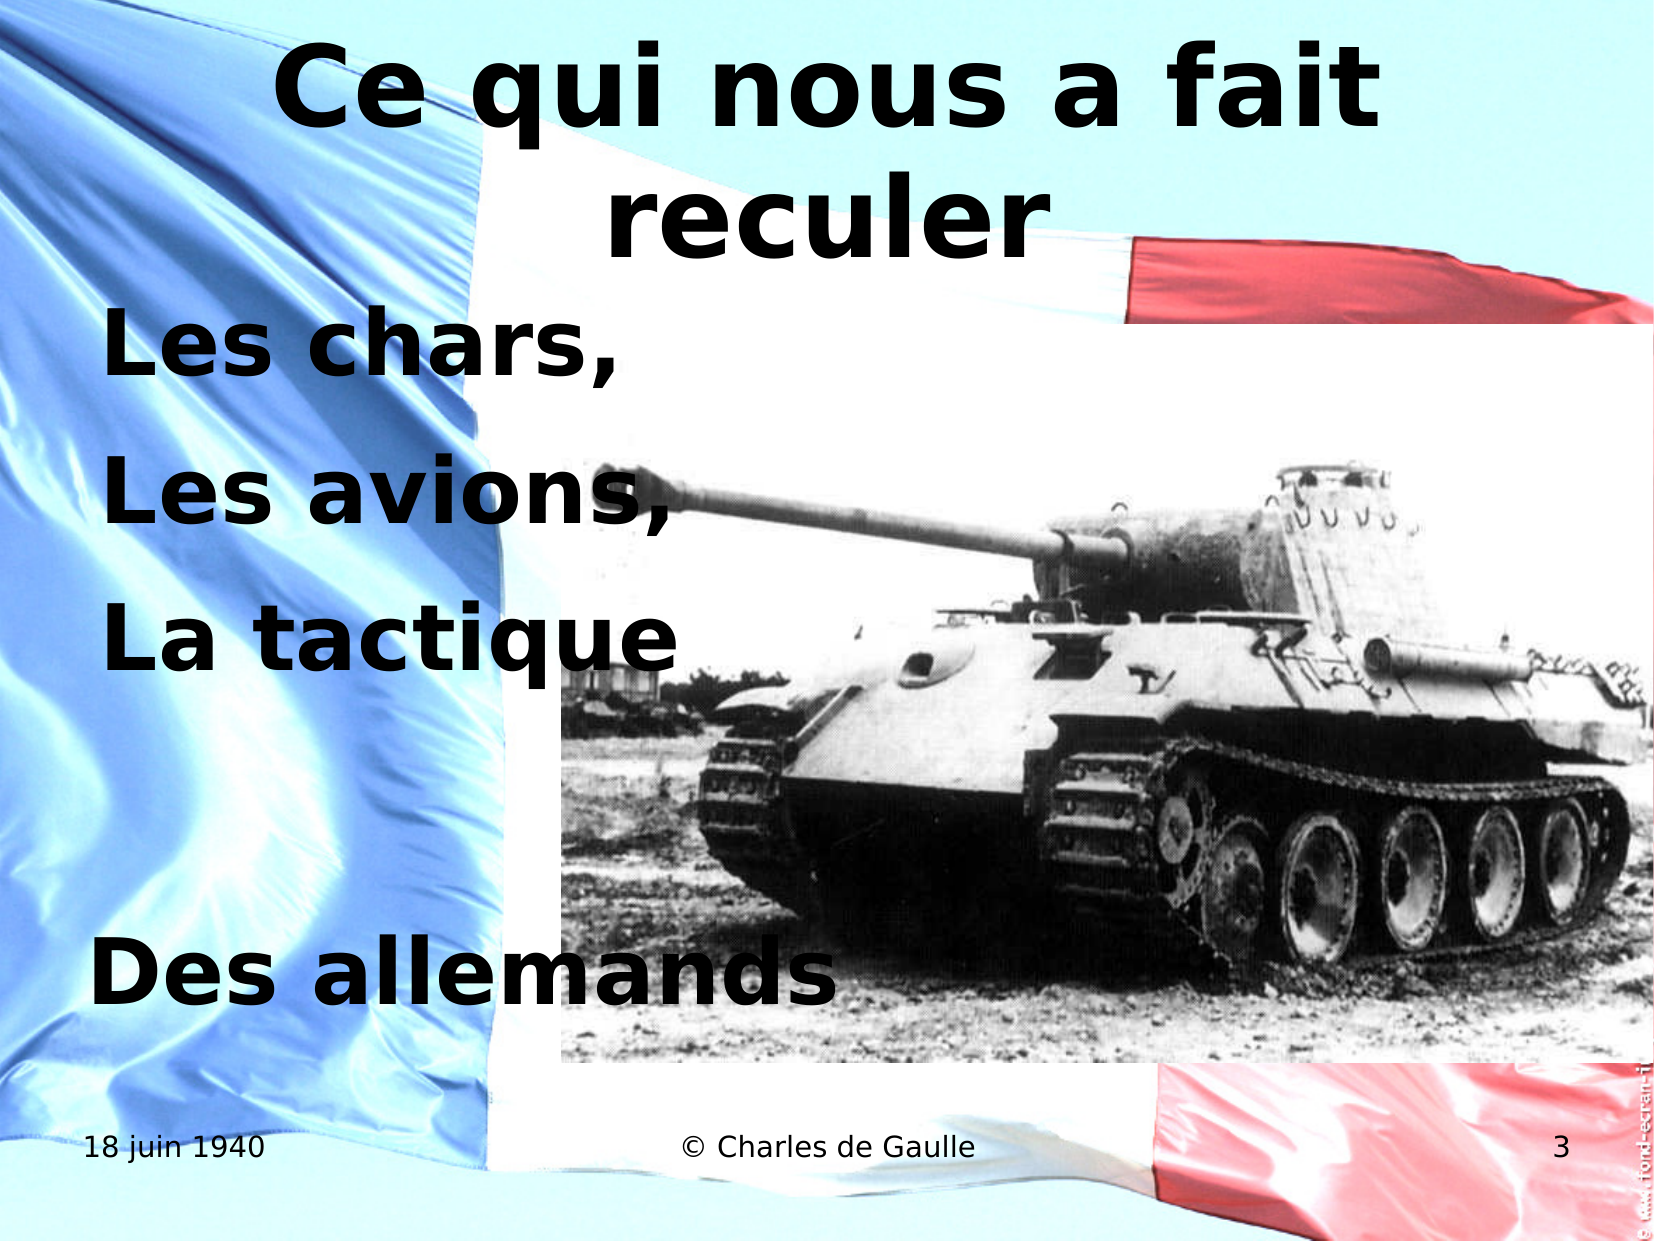

# Ce qui nous a fait reculer
Les chars,
Les avions,
La tactique
Des allemands
18 juin 1940
© Charles de Gaulle
3